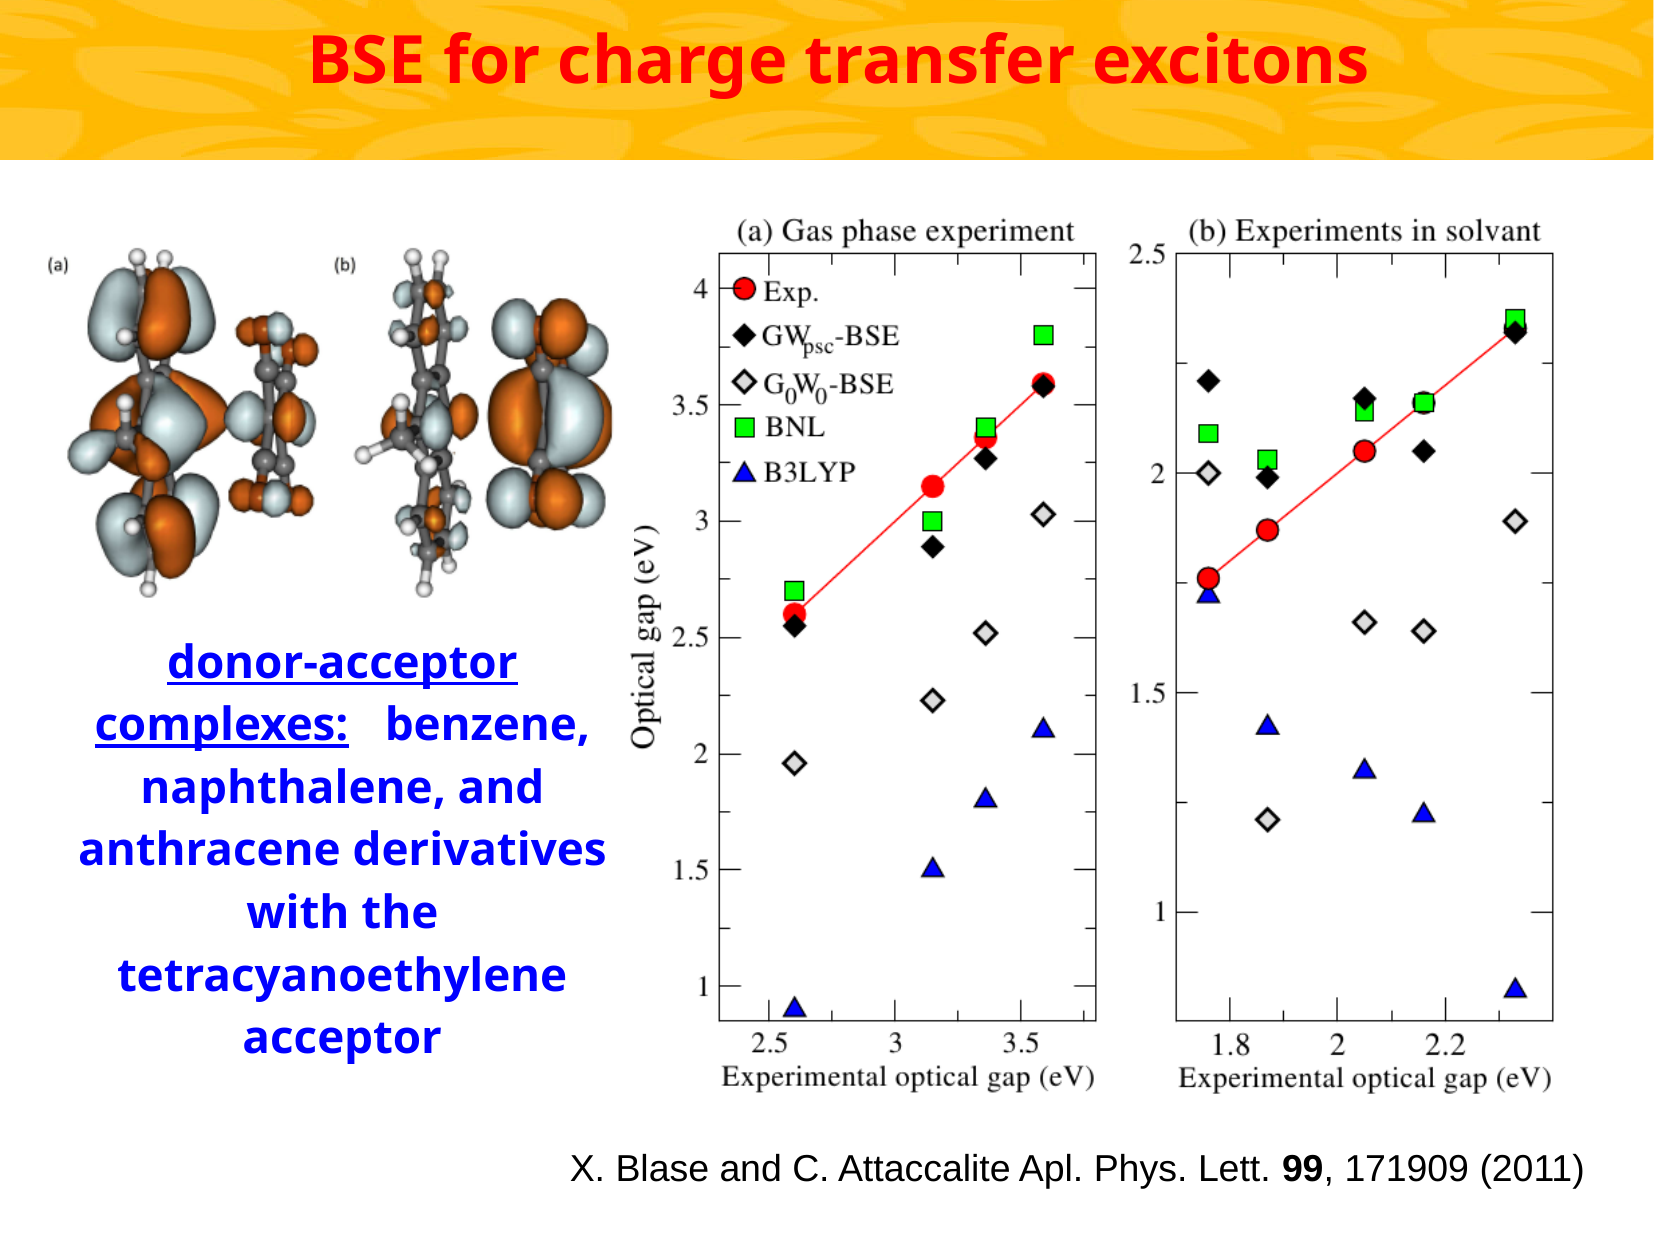

BSE for charge transfer excitons
donor-acceptor complexes: benzene, naphthalene, and anthracene derivatives with the tetracyanoethylene acceptor
X. Blase and C. Attaccalite Apl. Phys. Lett. 99, 171909 (2011)